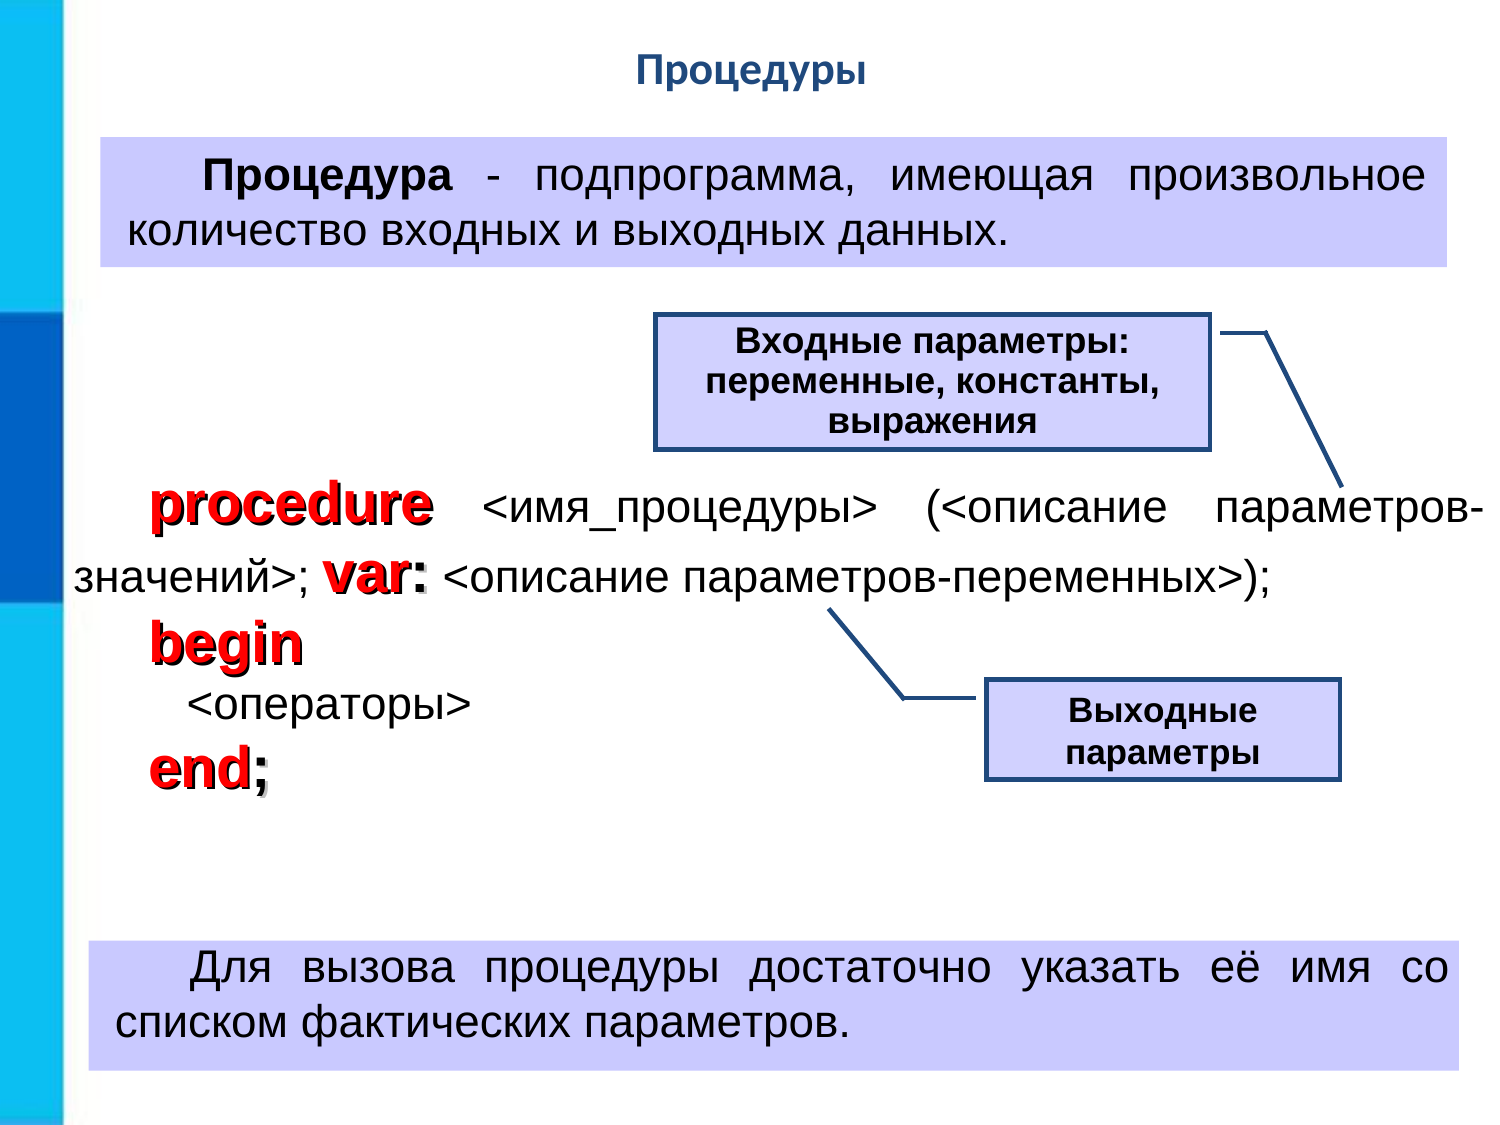

Процедуры
Процедура - подпрограмма, имеющая произвольное количество входных и выходных данных.
Входные параметры: переменные, константы, выражения
procedure <имя_процедуры> (<описание параметров-значений>; var: <описание параметров-переменных>);
begin
 <операторы>
end;
Выходные параметры
Для вызова процедуры достаточно указать её имя со списком фактических параметров.